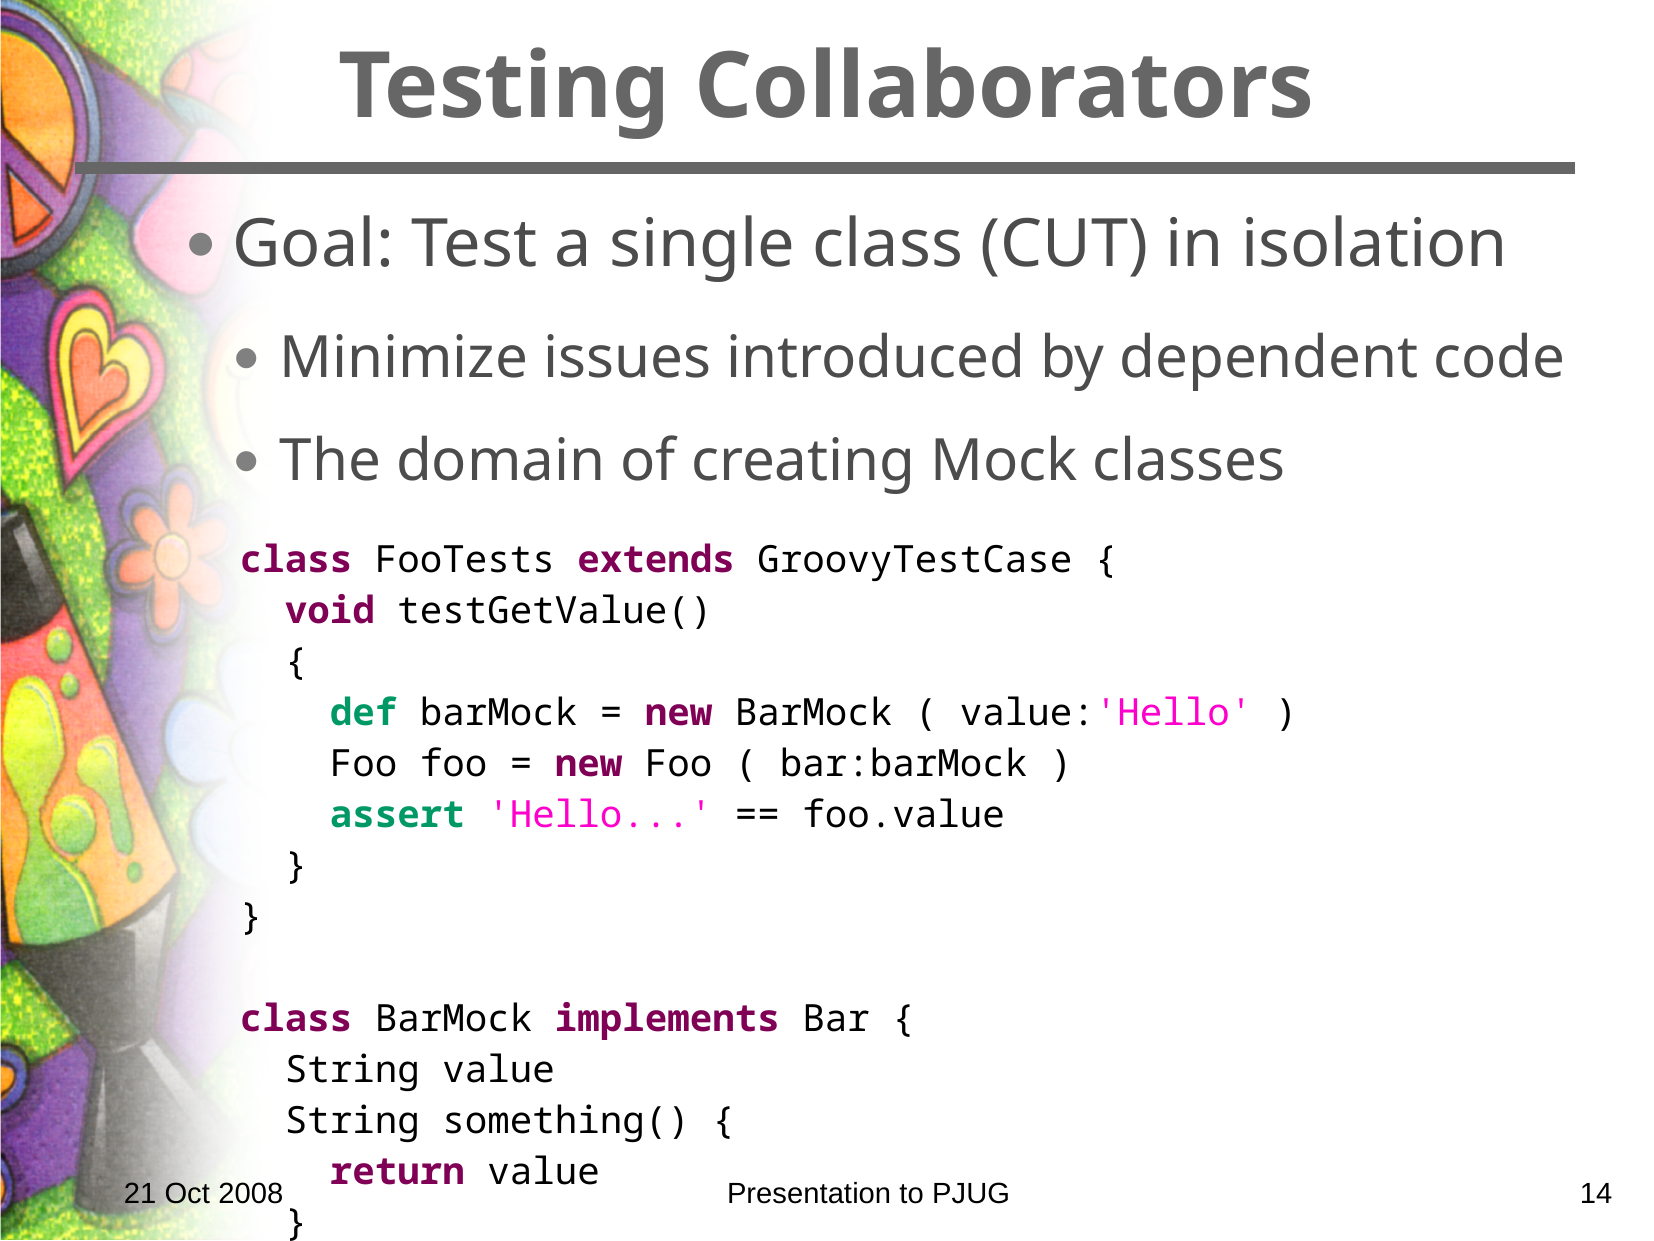

# Testing Collaborators
Goal: Test a single class (CUT) in isolation
Minimize issues introduced by dependent code
The domain of creating Mock classes
class FooTests extends GroovyTestCase {
 void testGetValue()
 {
 def barMock = new BarMock ( value:'Hello' )
 Foo foo = new Foo ( bar:barMock )
 assert 'Hello...' == foo.value
 }
}
class BarMock implements Bar {
 String value
 String something() {
 return value
 }
}
21 Oct 2008
Presentation to PJUG
14